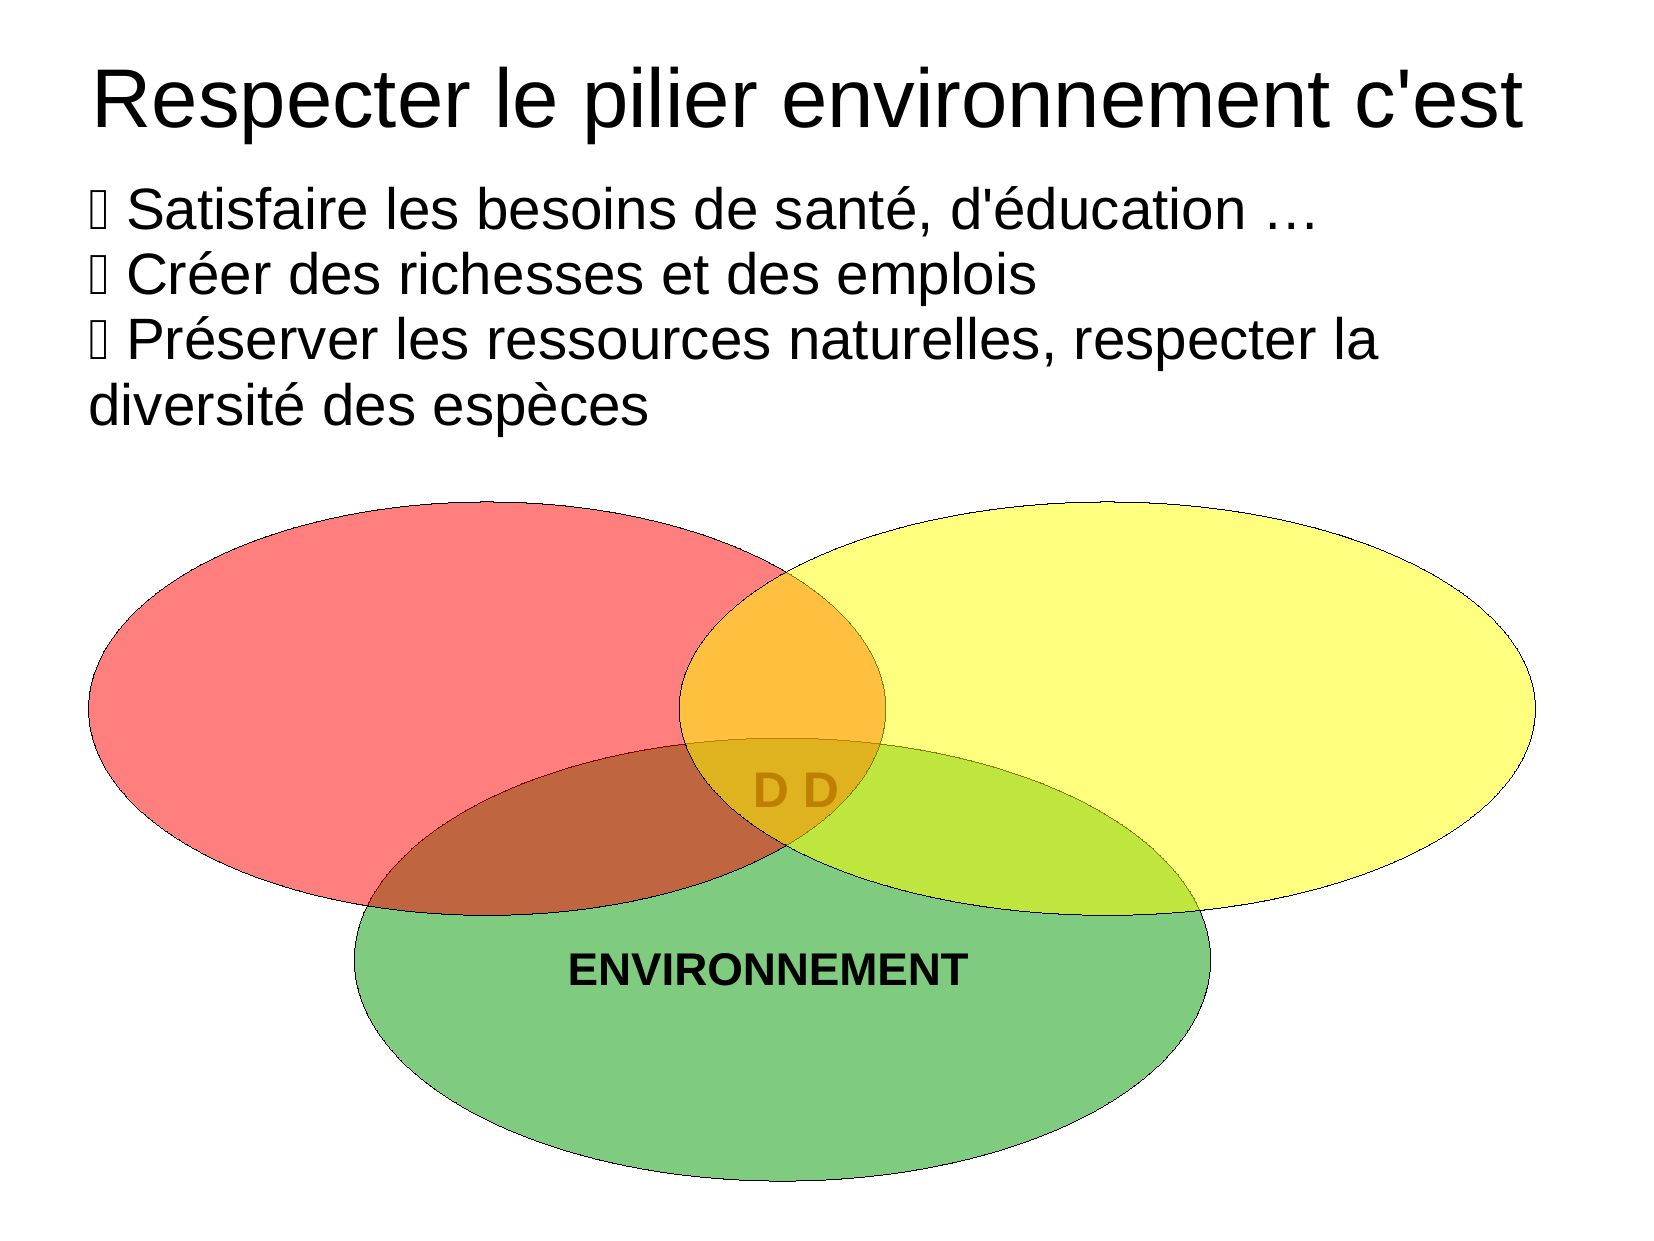

# Respecter le pilier environnement c'est
 Satisfaire les besoins de santé, d'éducation …
 Créer des richesses et des emplois
 Préserver les ressources naturelles, respecter la diversité des espèces
D D
 ENVIRONNEMENT